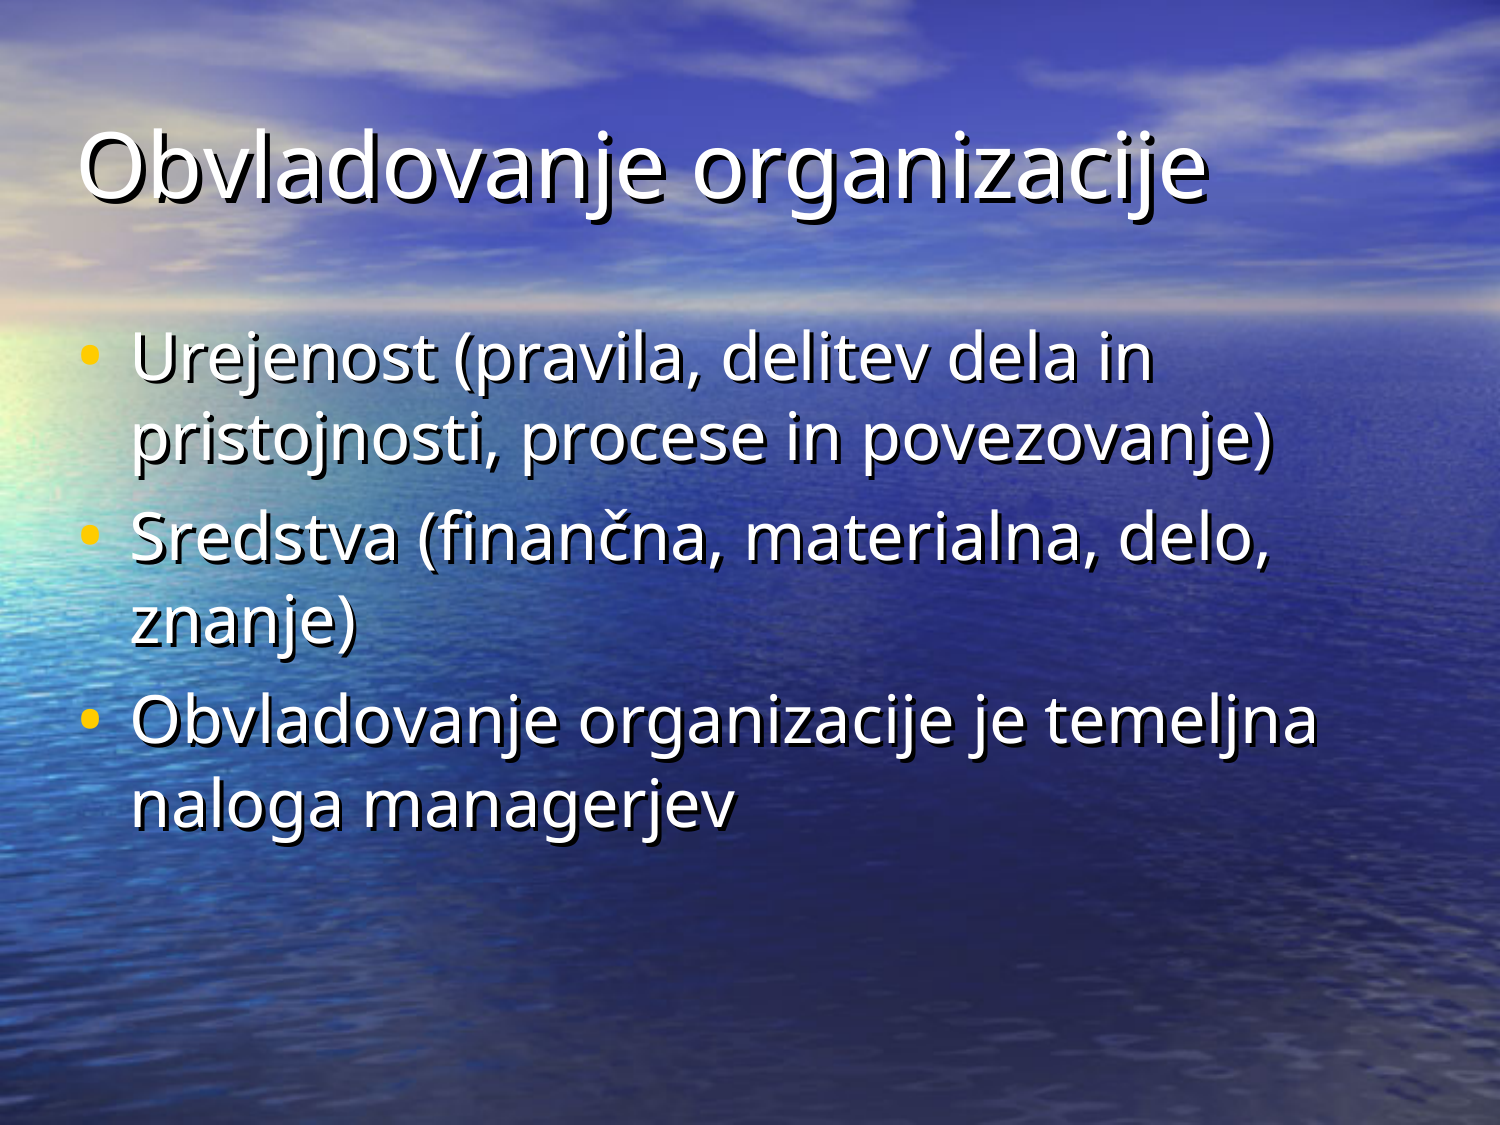

# Obvladovanje organizacije
Urejenost (pravila, delitev dela in pristojnosti, procese in povezovanje)
Sredstva (finančna, materialna, delo, znanje)
Obvladovanje organizacije je temeljna naloga managerjev